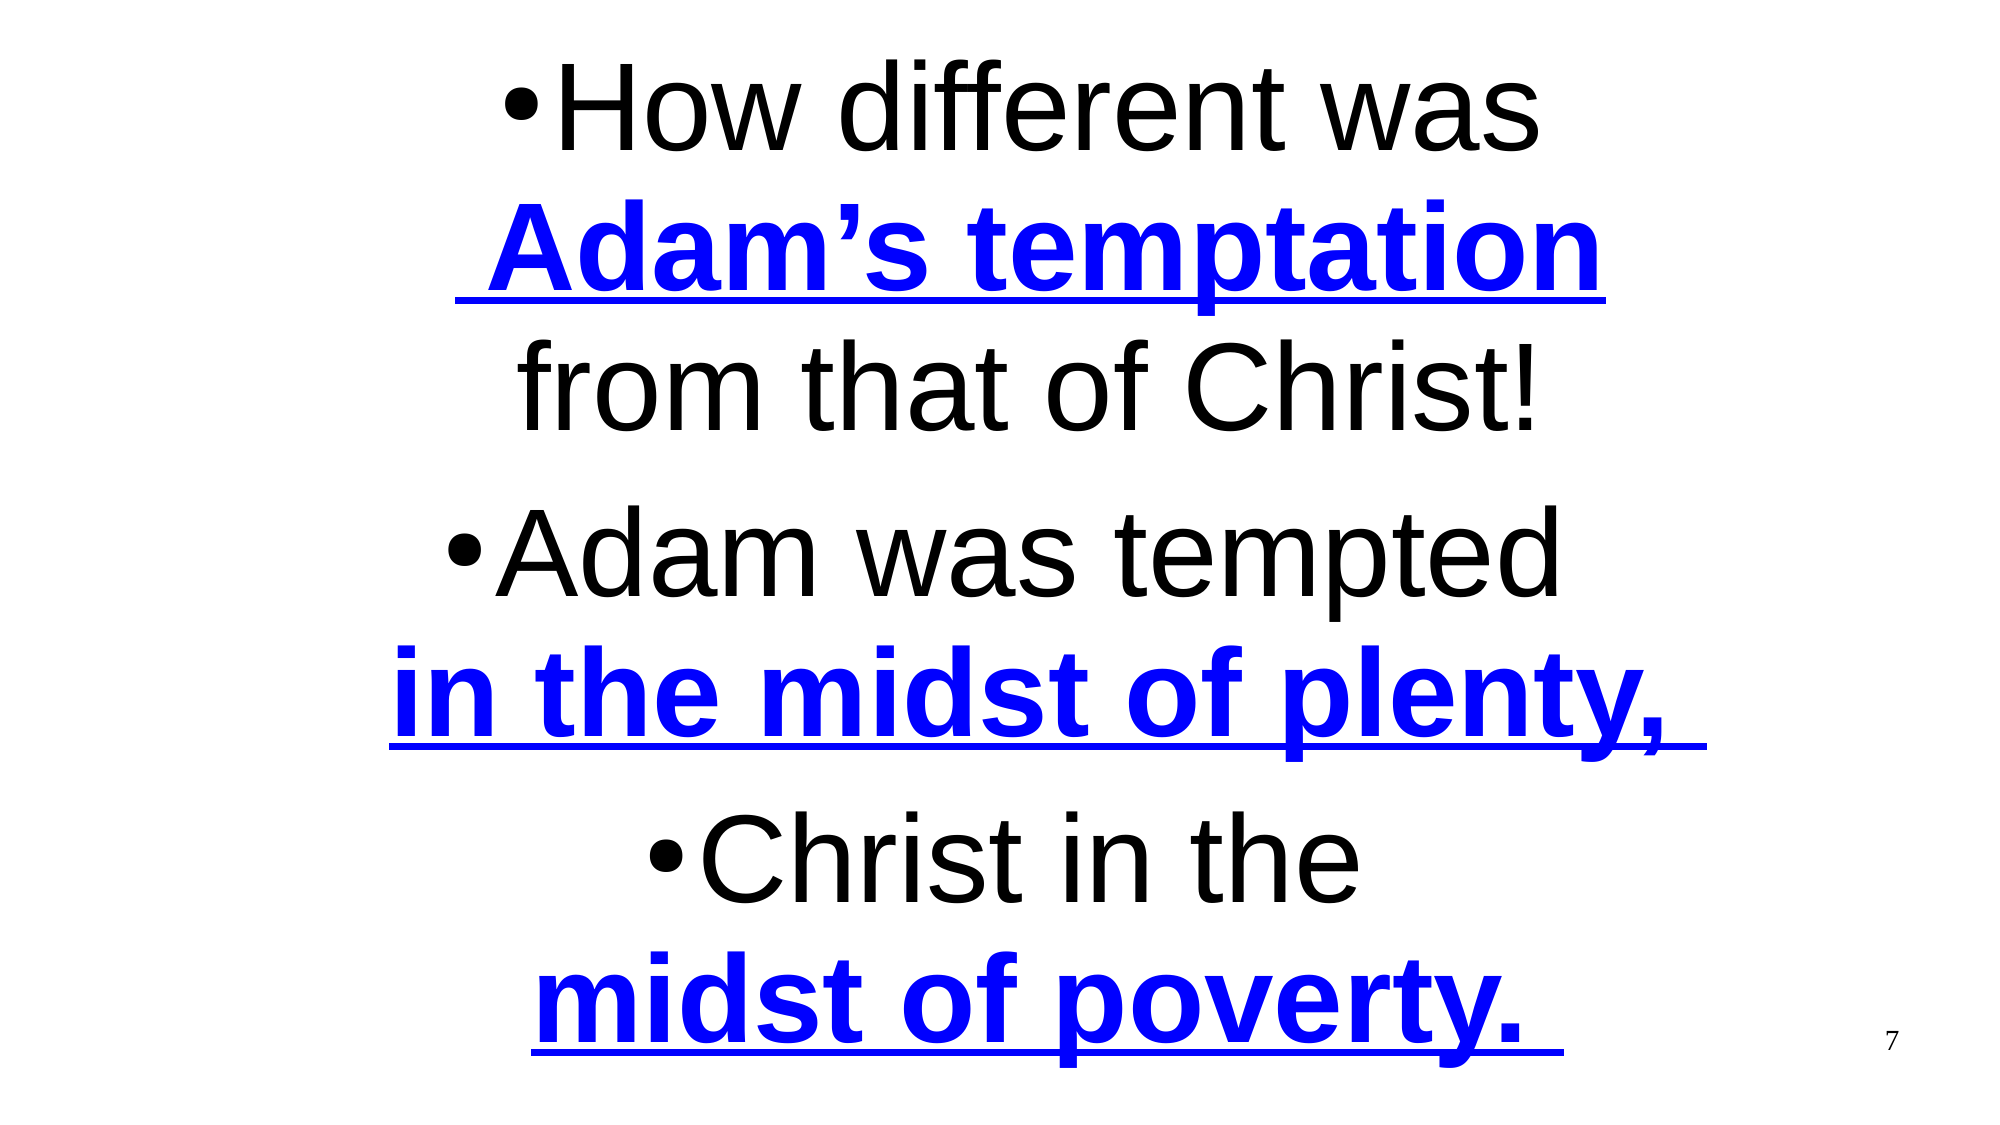

# How different was Adam’s temptation from that of Christ!
Adam was tempted
in the midst of plenty,
Christ in the
midst of poverty.
7